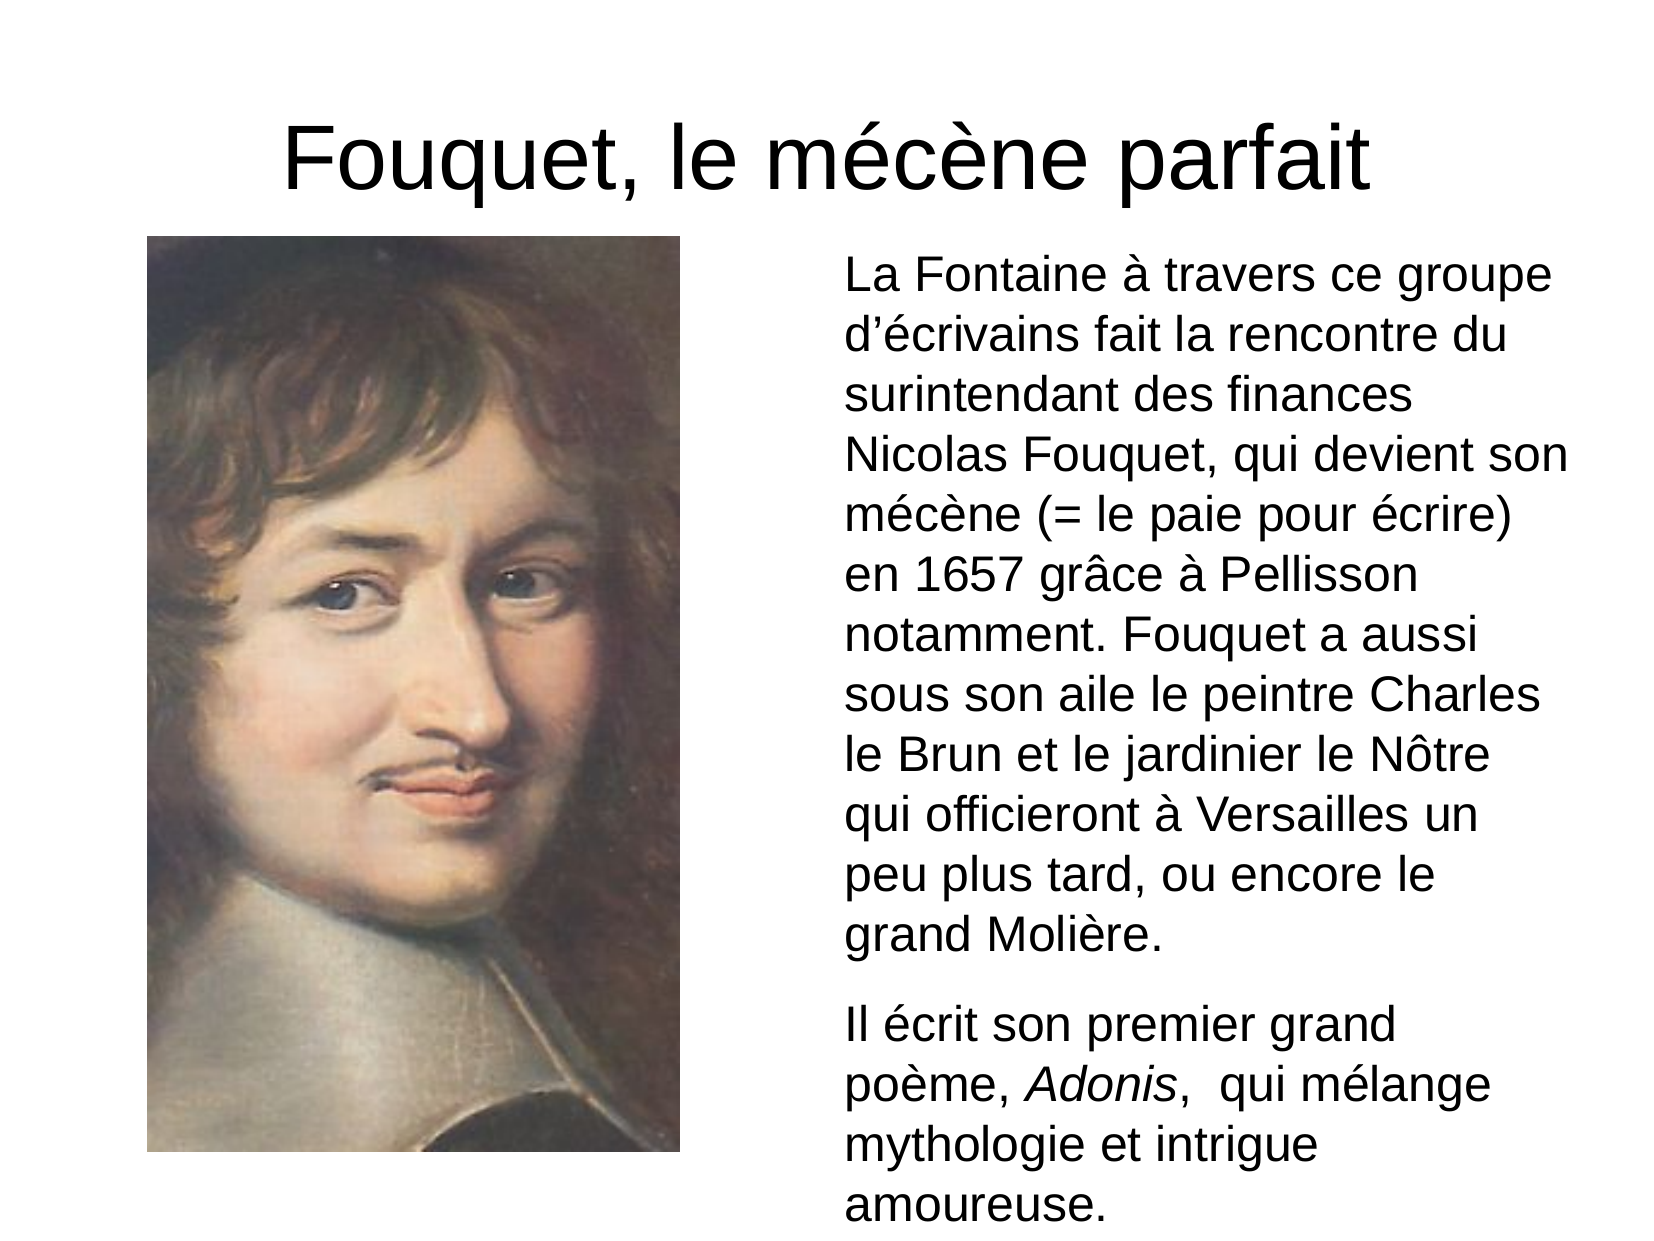

# Fouquet, le mécène parfait
La Fontaine à travers ce groupe d’écrivains fait la rencontre du surintendant des finances Nicolas Fouquet, qui devient son mécène (= le paie pour écrire) en 1657 grâce à Pellisson notamment. Fouquet a aussi sous son aile le peintre Charles le Brun et le jardinier le Nôtre qui officieront à Versailles un peu plus tard, ou encore le grand Molière.
Il écrit son premier grand poème, Adonis, qui mélange mythologie et intrigue amoureuse.